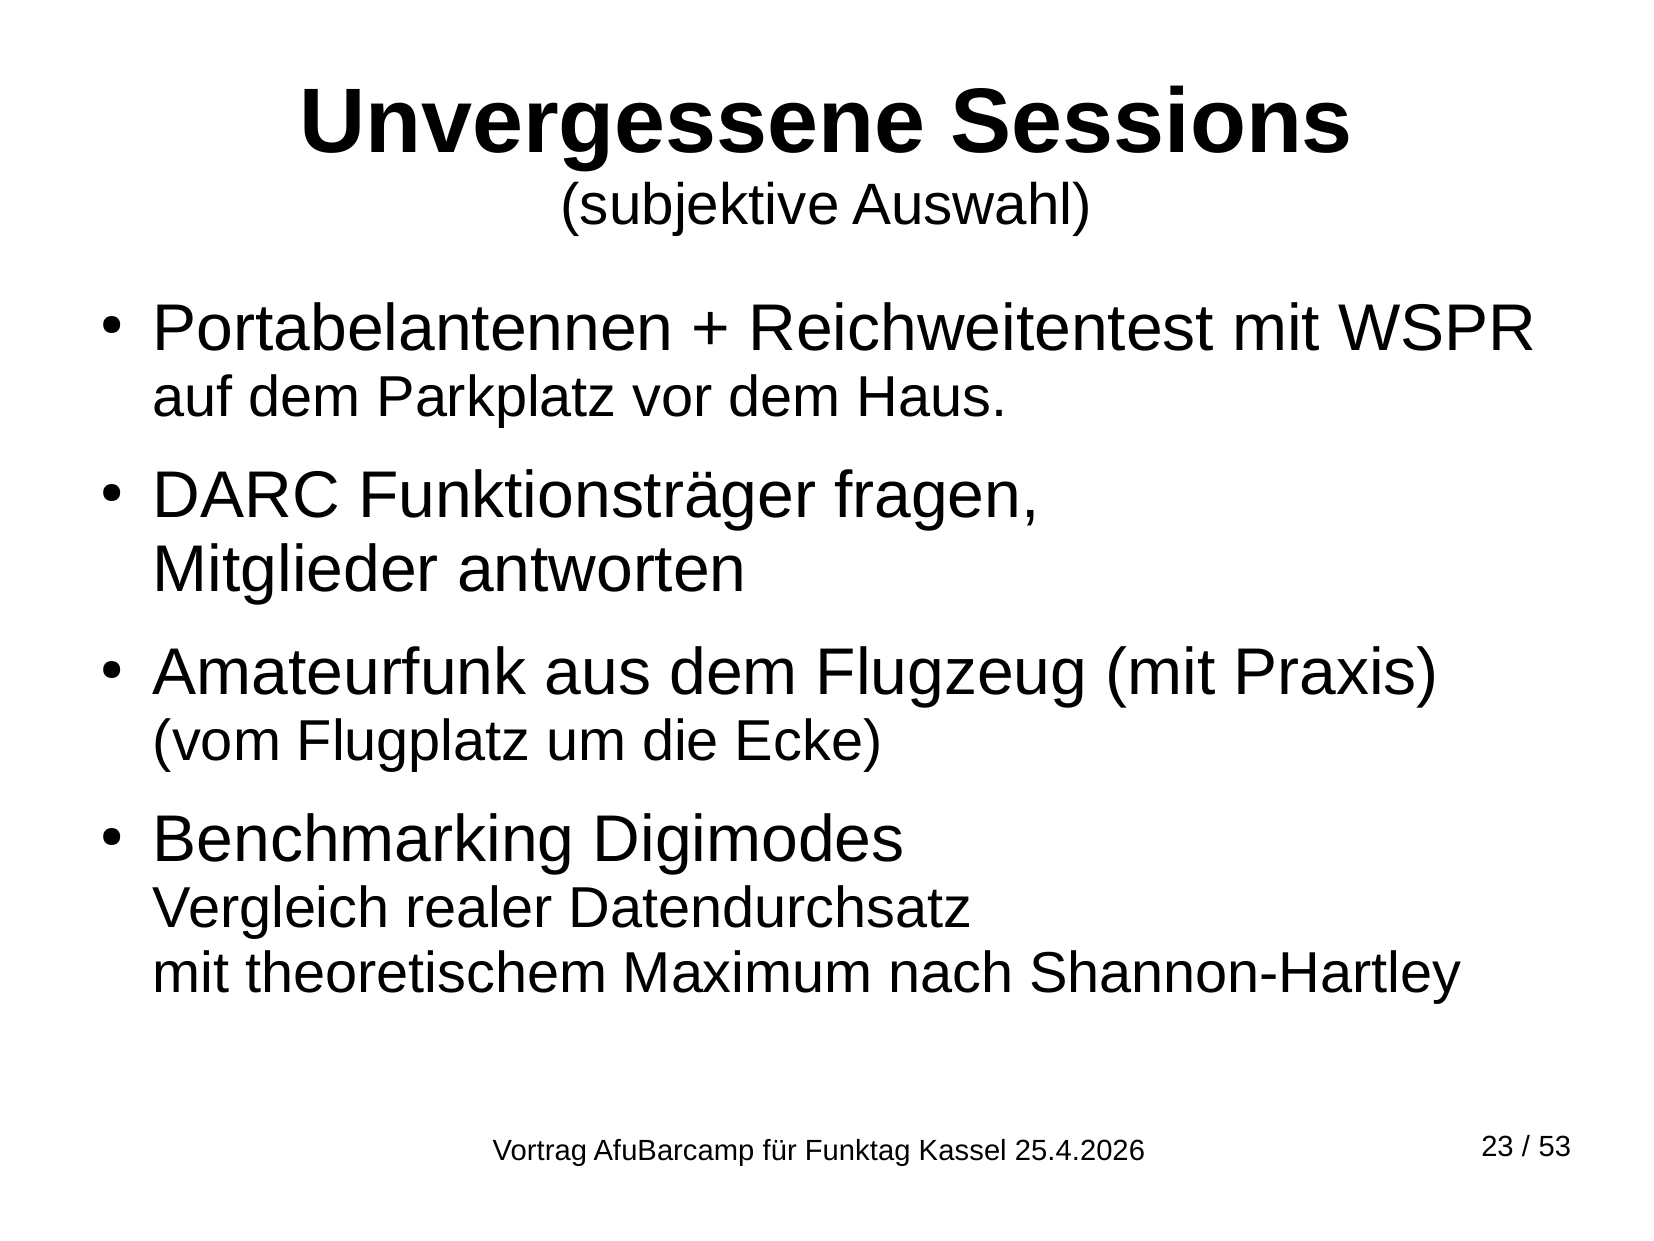

# Unvergessene Sessions (subjektive Auswahl)
Portabelantennen + Reichweitentest mit WSPR auf dem Parkplatz vor dem Haus.
DARC Funktionsträger fragen,
Mitglieder antworten
Amateurfunk aus dem Flugzeug (mit Praxis)
(vom Flugplatz um die Ecke)
Benchmarking Digimodes
Vergleich realer Datendurchsatz
mit theoretischem Maximum nach Shannon-Hartley